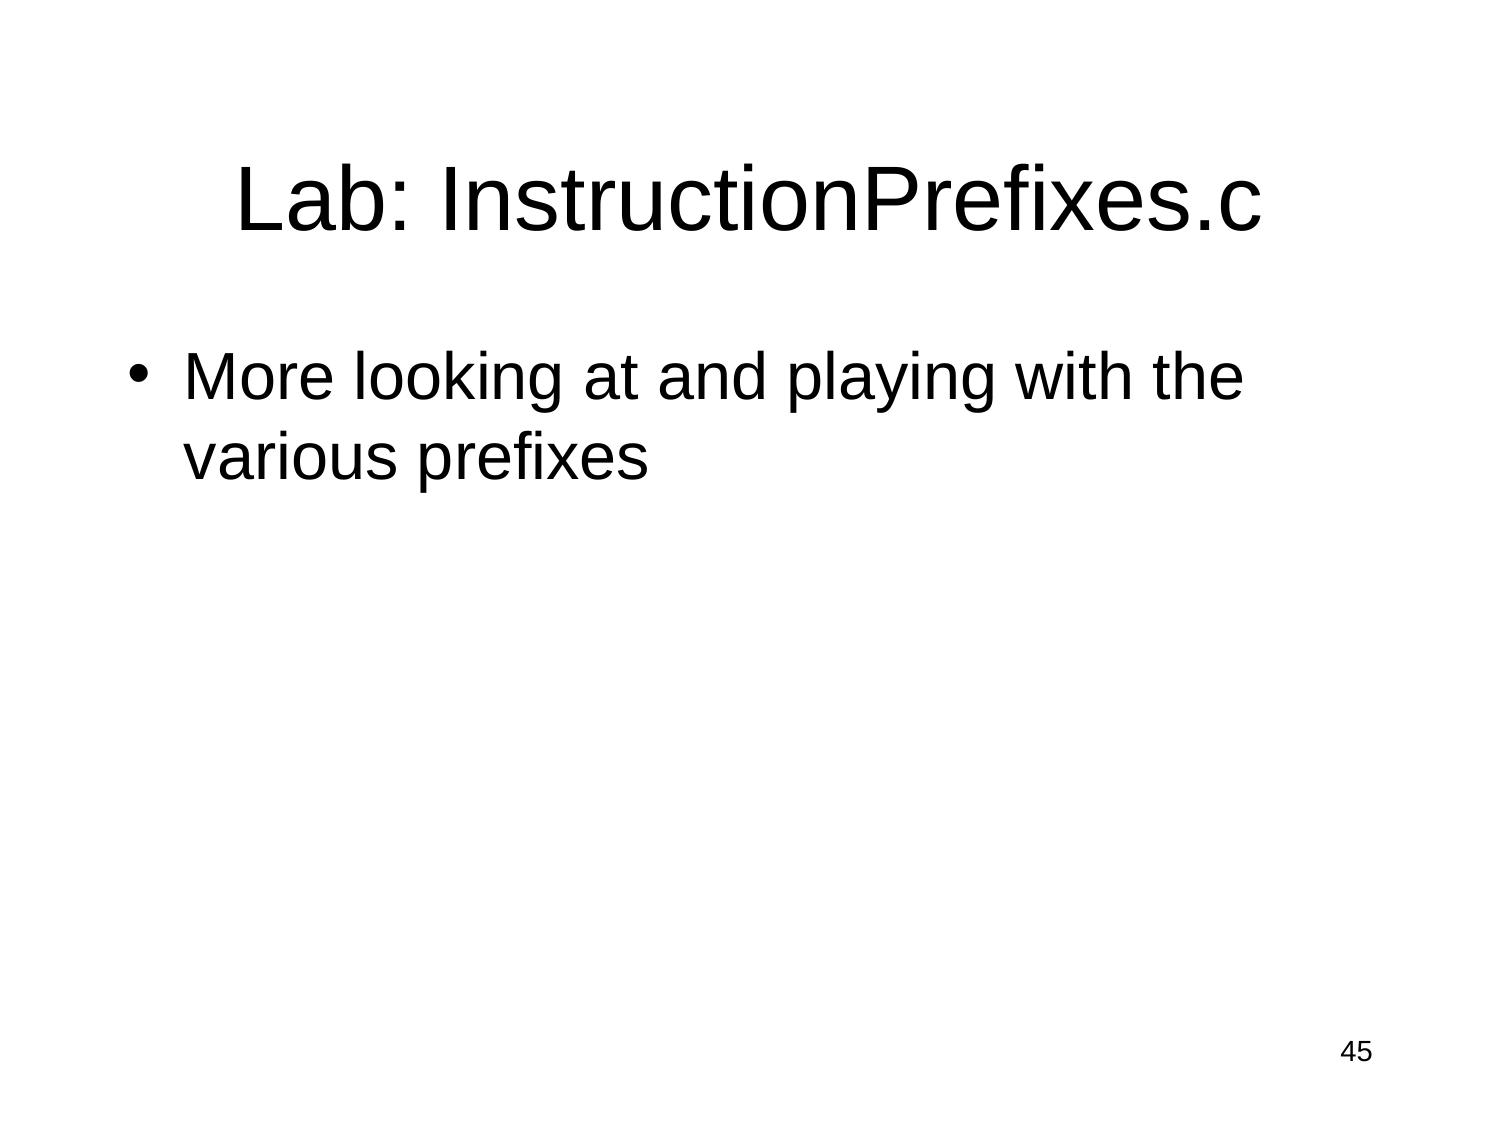

# Lab: InstructionPrefixes.c
More looking at and playing with the various prefixes